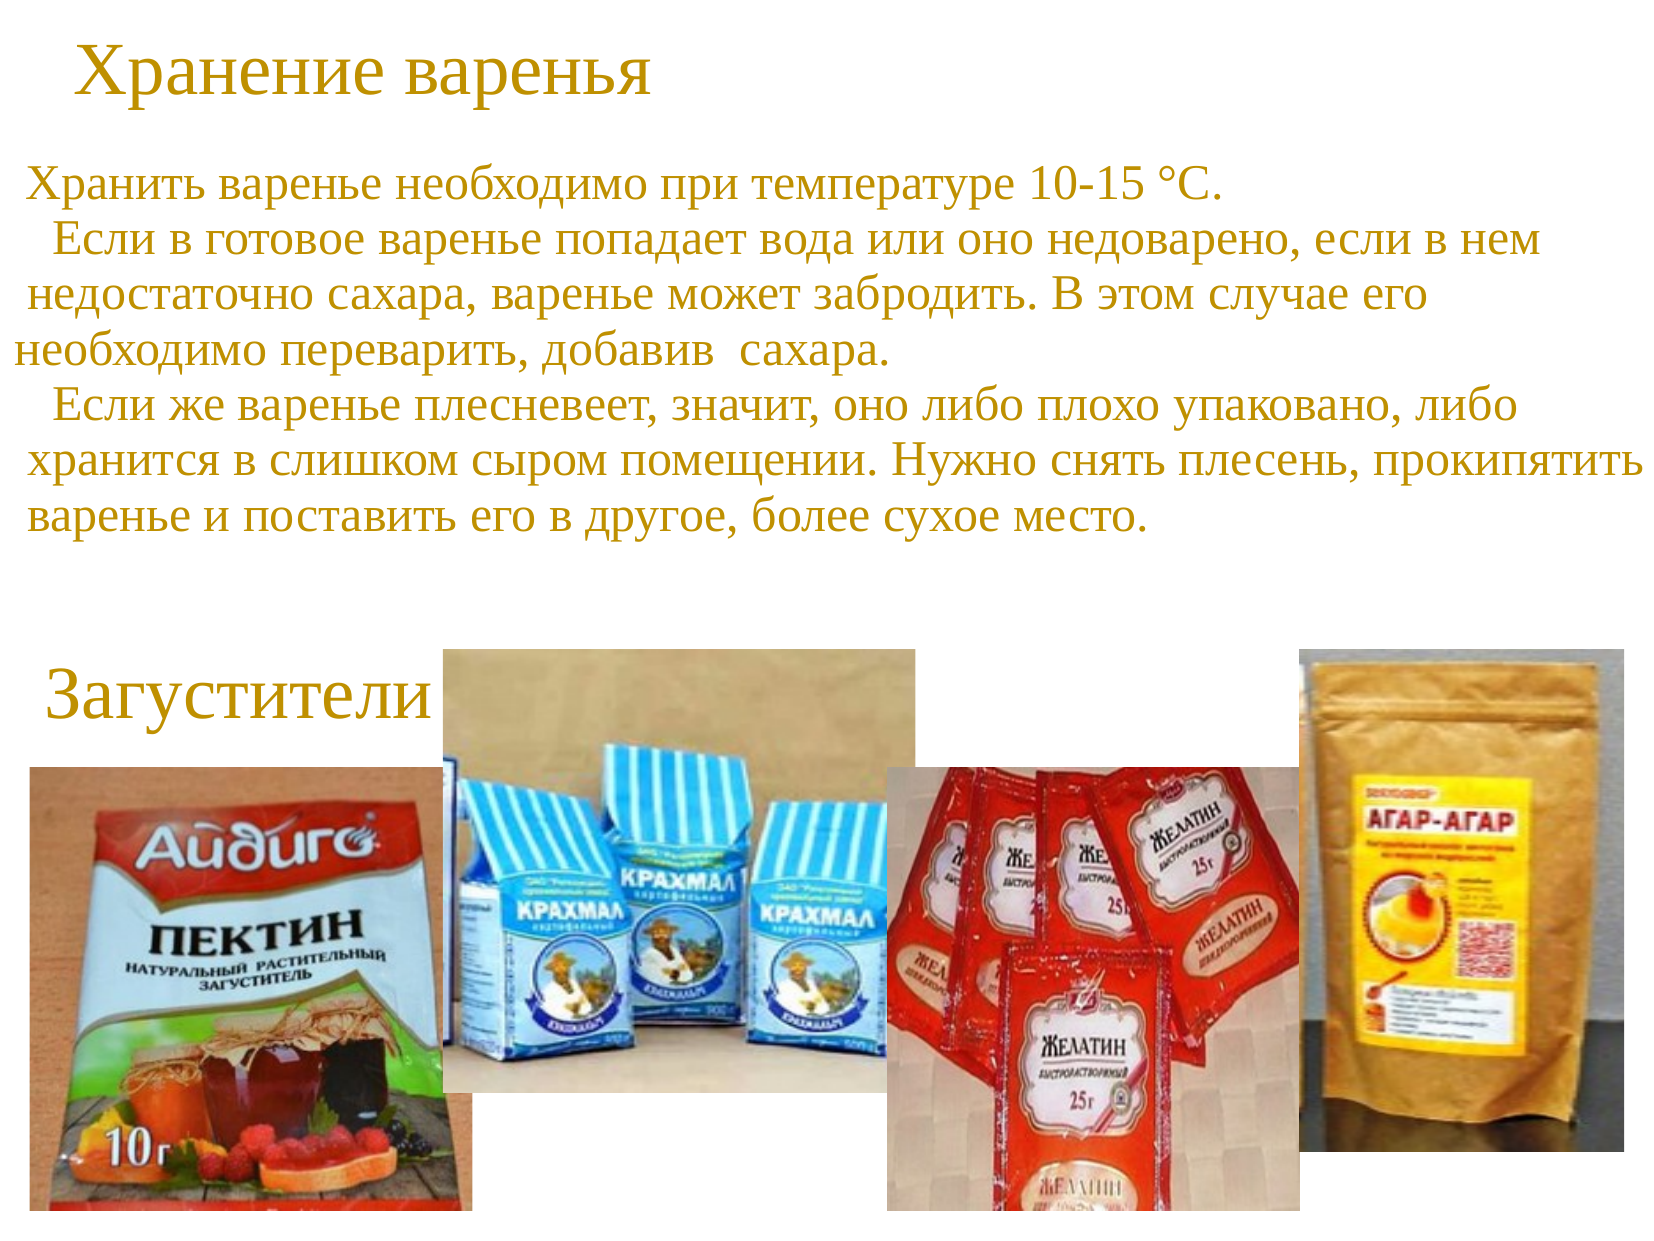

Хранение варенья
 Хранить варенье необходимо при температуре 10-15 °С.
 Если в готовое варенье попадает вода или оно недоварено, если в нем
 недостаточно сахара, варенье может забродить. В этом случае его
необходимо переварить, добавив сахара.
 Если же варенье плесневеет, значит, оно либо плохо упаковано, либо
 хранится в слишком сыром помещении. Нужно снять плесень, прокипятить
 варенье и поставить его в другое, более сухое место.
Загустители